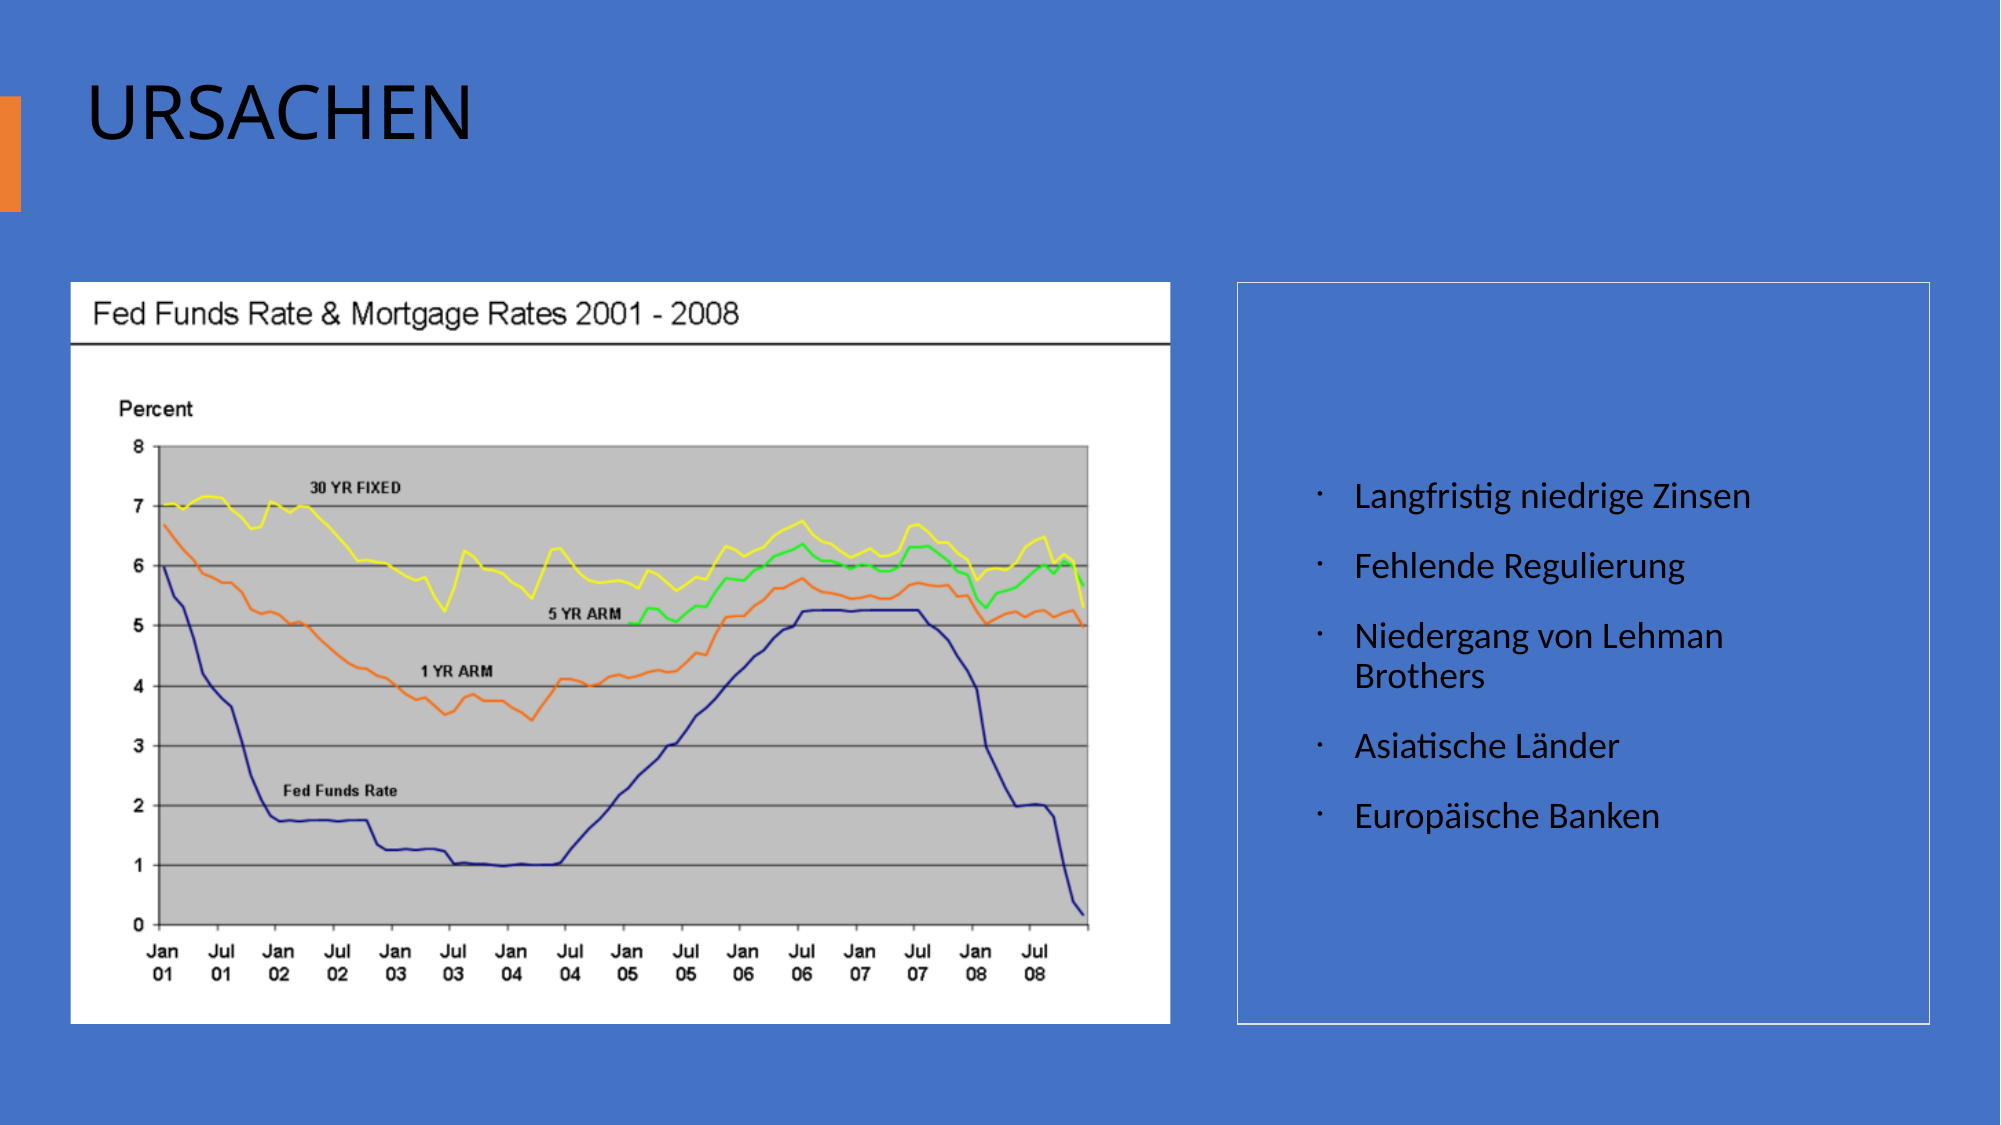

# URSACHEN
Langfristig niedrige Zinsen
Fehlende Regulierung
Niedergang von Lehman Brothers
Asiatische Länder
Europäische Banken